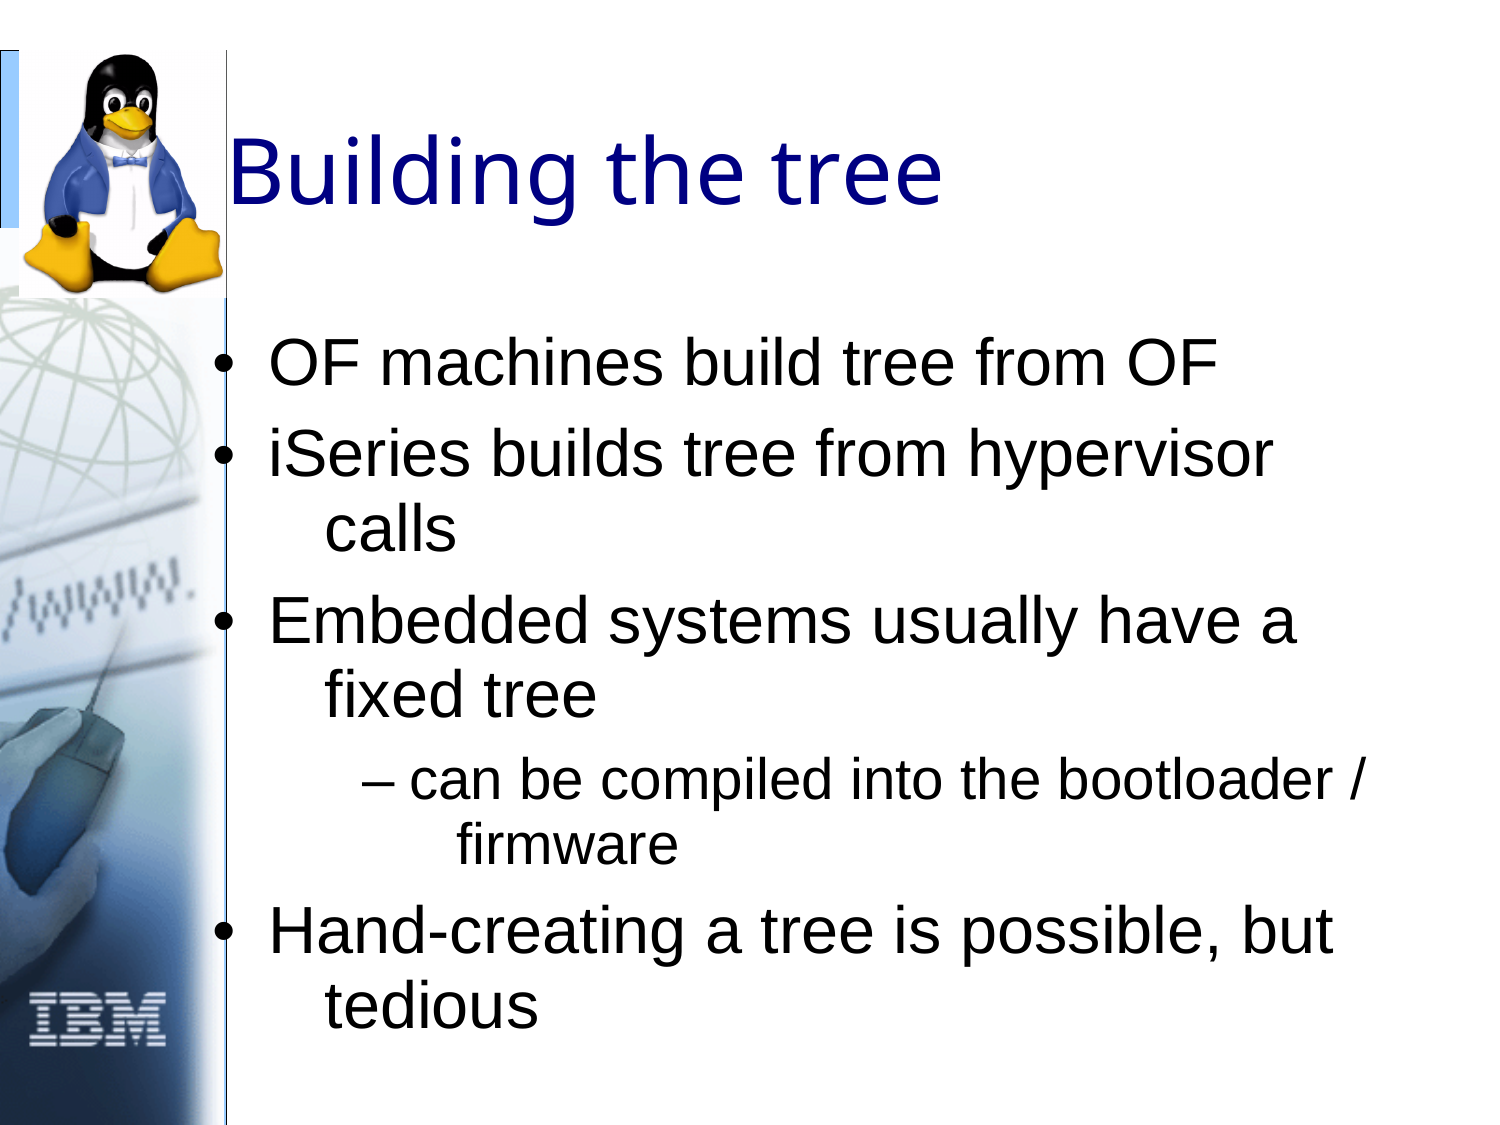

# Building the tree
OF machines build tree from OF
iSeries builds tree from hypervisor calls
Embedded systems usually have a fixed tree
can be compiled into the bootloader / firmware
Hand-creating a tree is possible, but tedious